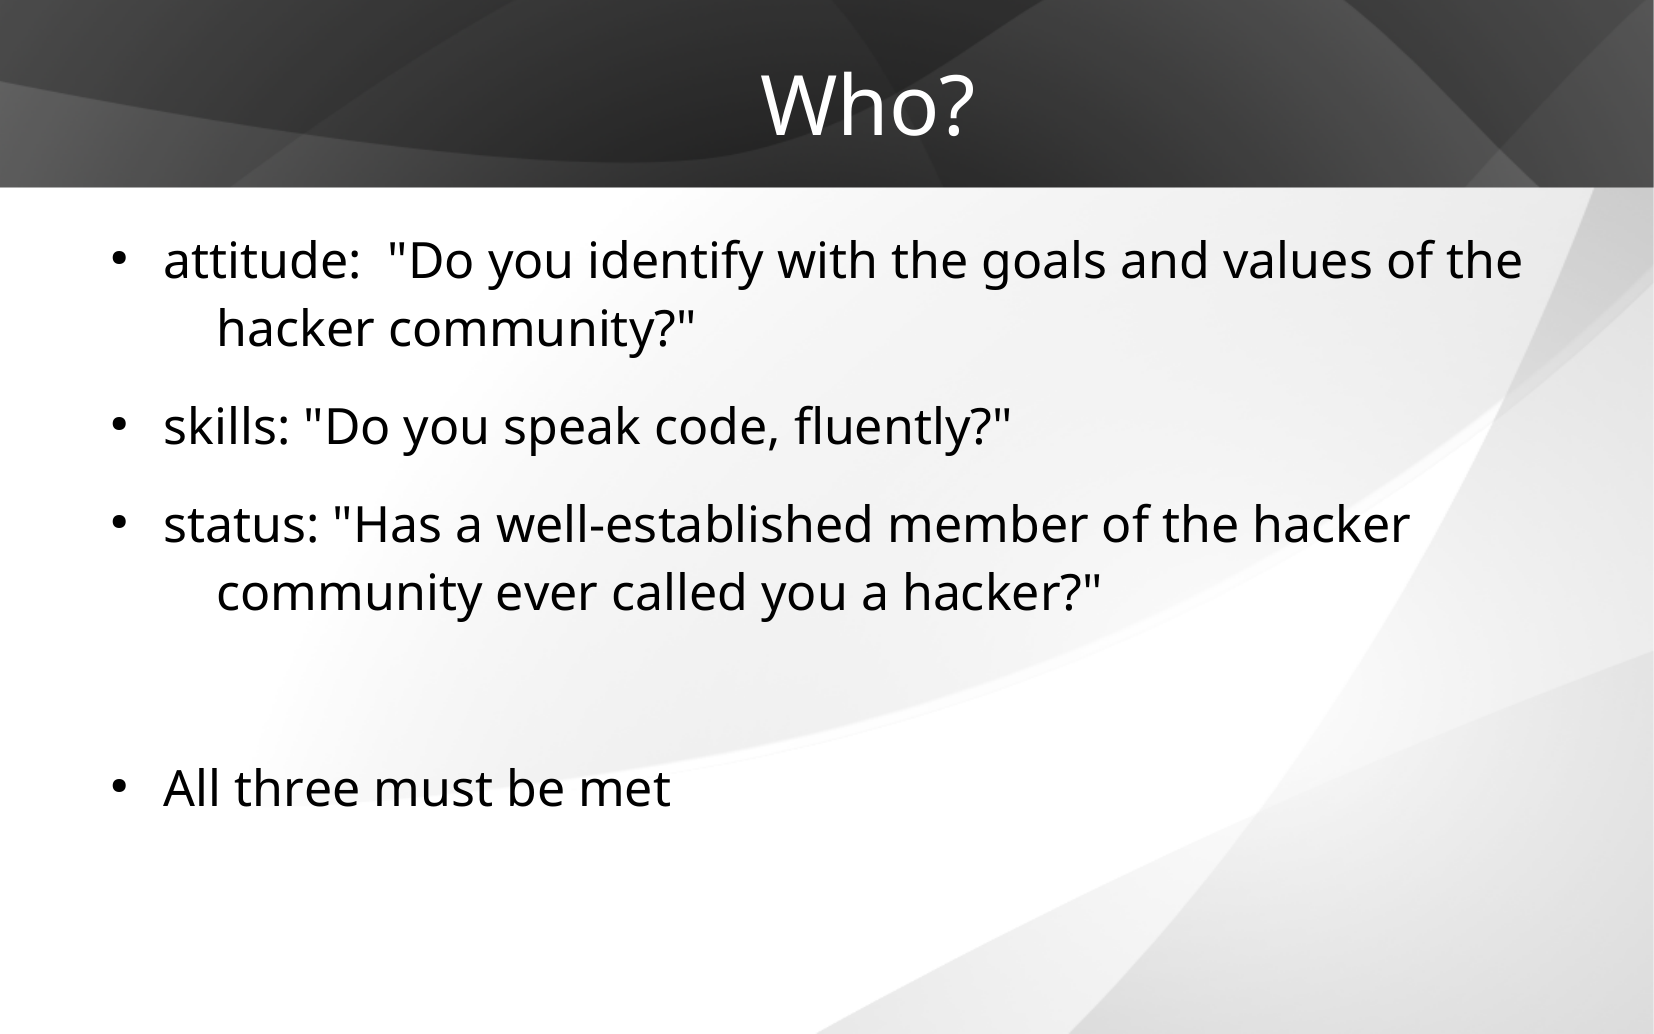

# Who?
attitude: "Do you identify with the goals and values of the hacker community?"
skills: "Do you speak code, fluently?"
status: "Has a well-established member of the hacker community ever called you a hacker?"
All three must be met